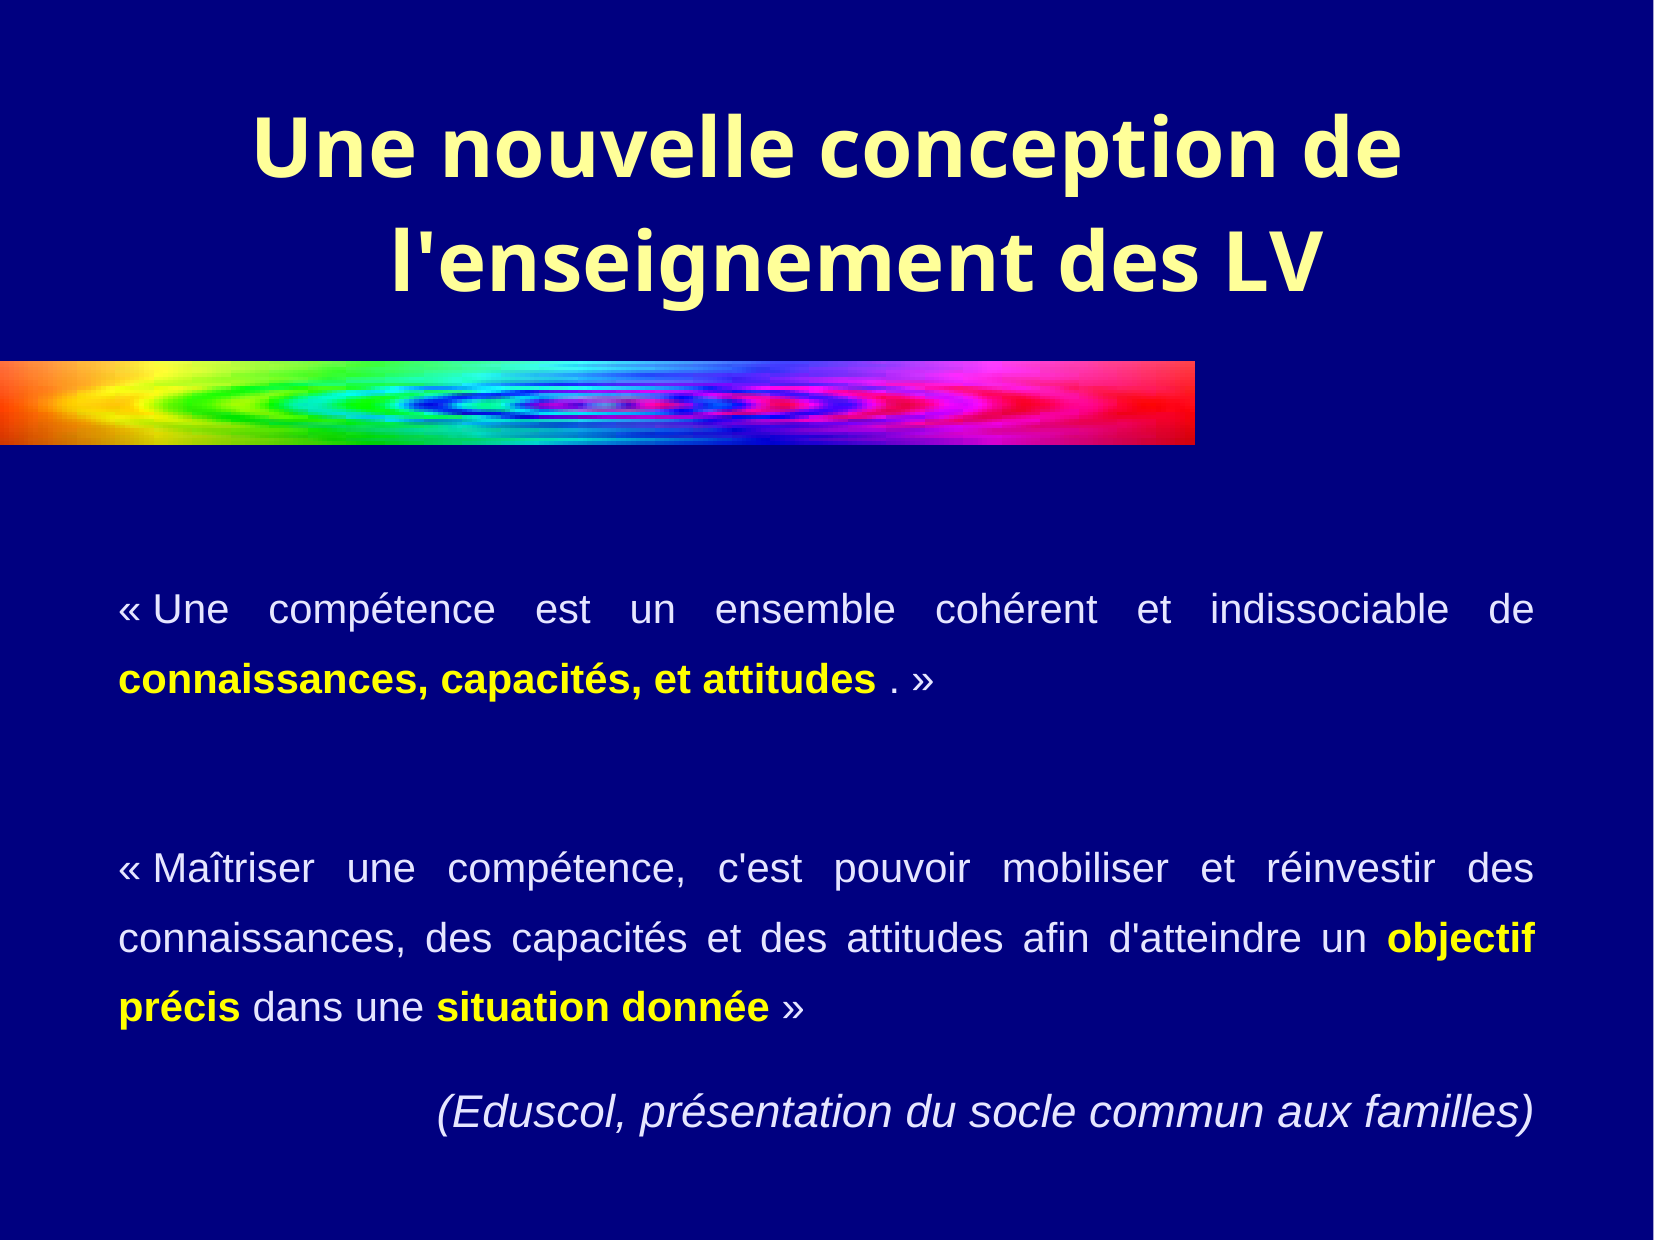

# Une nouvelle conception de l'enseignement des LV
« Une compétence est un ensemble cohérent et indissociable de connaissances, capacités, et attitudes . »
« Maîtriser une compétence, c'est pouvoir mobiliser et réinvestir des connaissances, des capacités et des attitudes afin d'atteindre un objectif précis dans une situation donnée »
(Eduscol, présentation du socle commun aux familles)